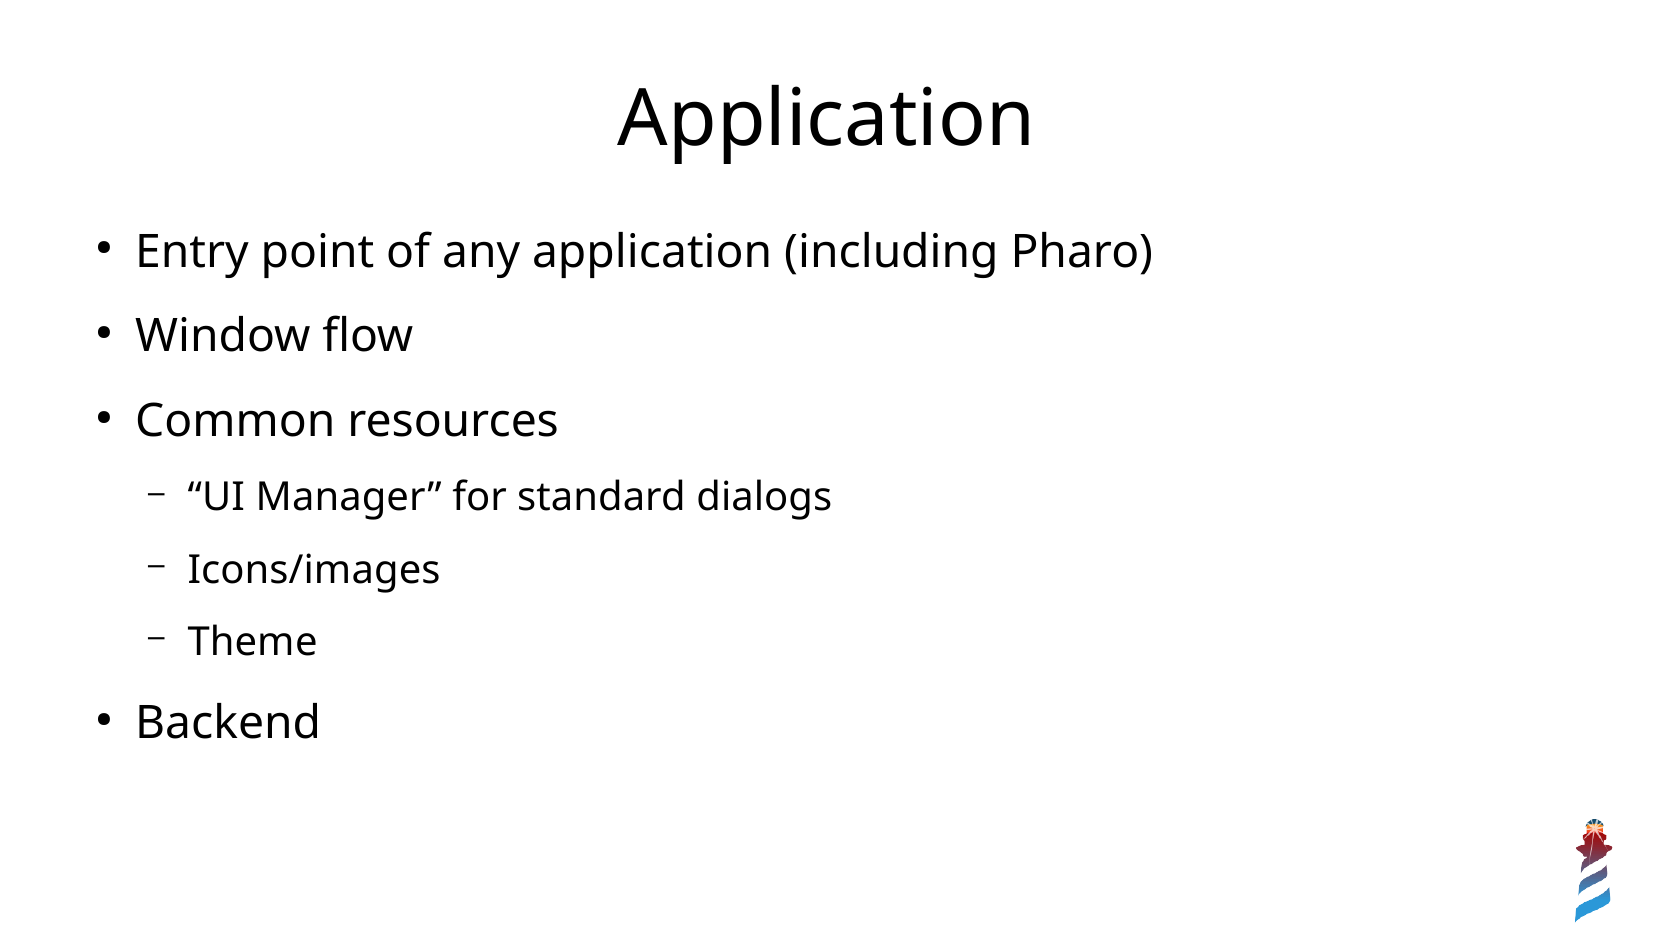

# Application
Entry point of any application (including Pharo)
Window flow
Common resources
“UI Manager” for standard dialogs
Icons/images
Theme
Backend